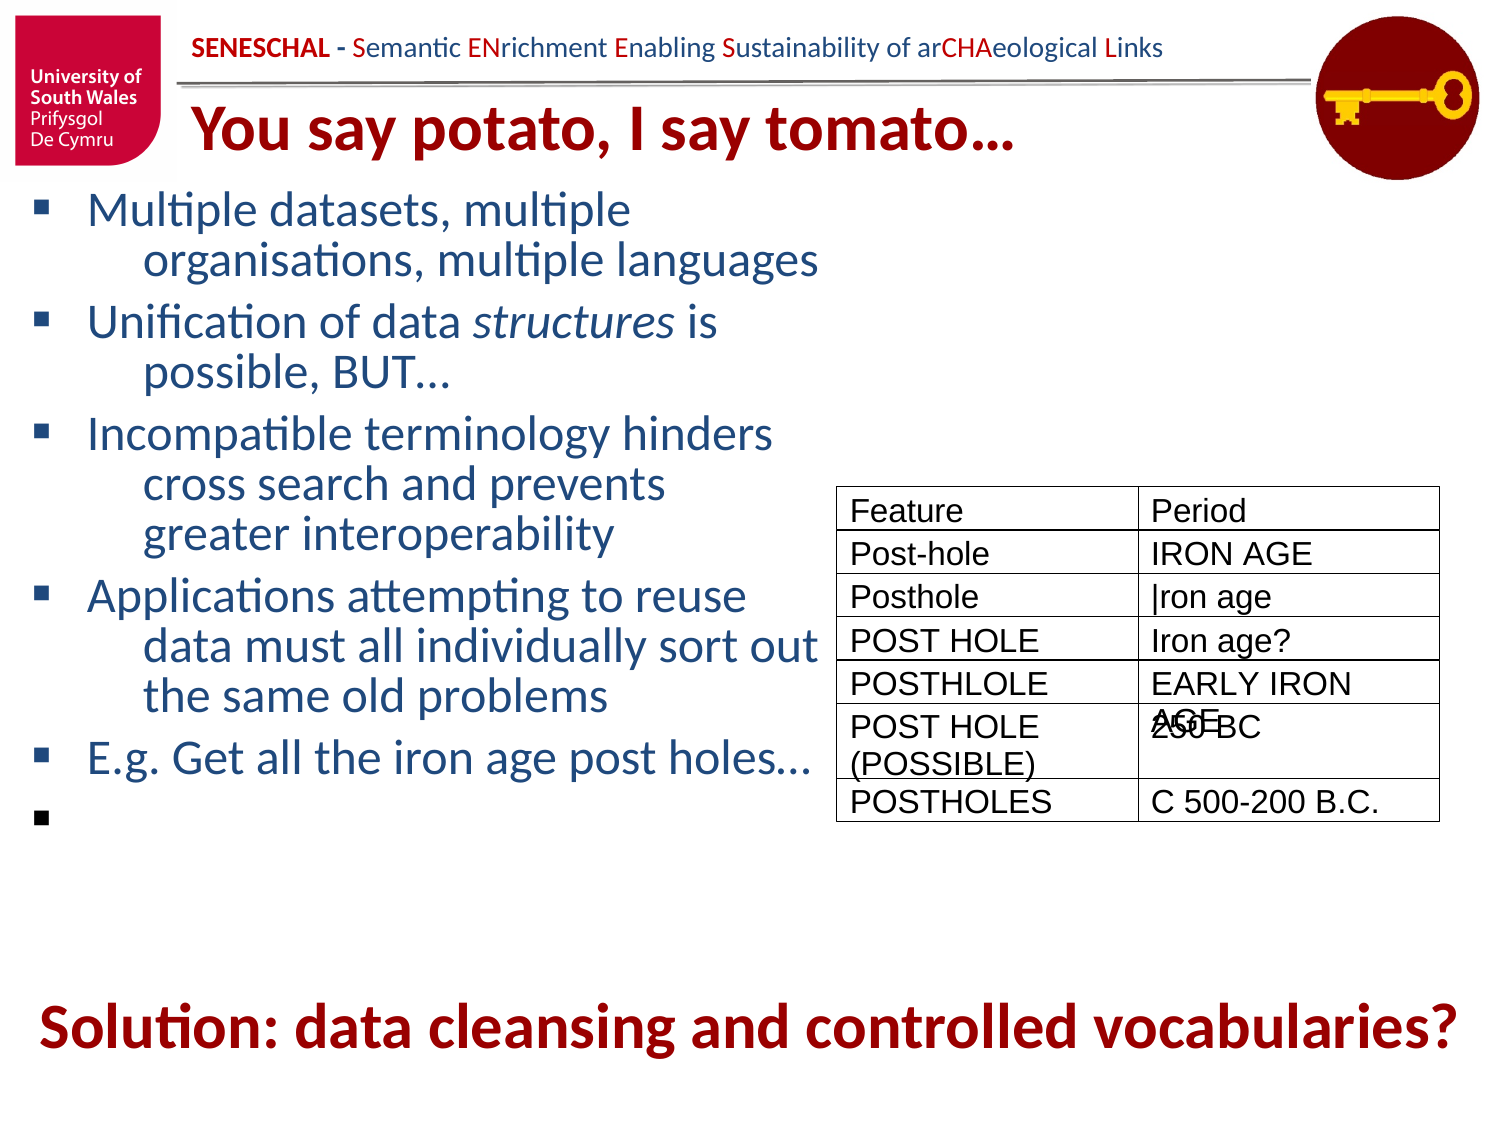

SENESCHAL - Semantic ENrichment Enabling Sustainability of arCHAeological Links
# You say potato, I say tomato…
Multiple datasets, multiple organisations, multiple languages
Unification of data structures is possible, BUT…
Incompatible terminology hinders cross search and prevents greater interoperability
Applications attempting to reuse data must all individually sort out the same old problems
E.g. Get all the iron age post holes…
Feature
Period
Post-hole
IRON AGE
Posthole
|ron age
POST HOLE
Iron age?
POSTHLOLE
EARLY IRON AGE
POST HOLE (POSSIBLE)
250 BC
POSTHOLES
C 500-200 B.C.
Solution: data cleansing and controlled vocabularies?